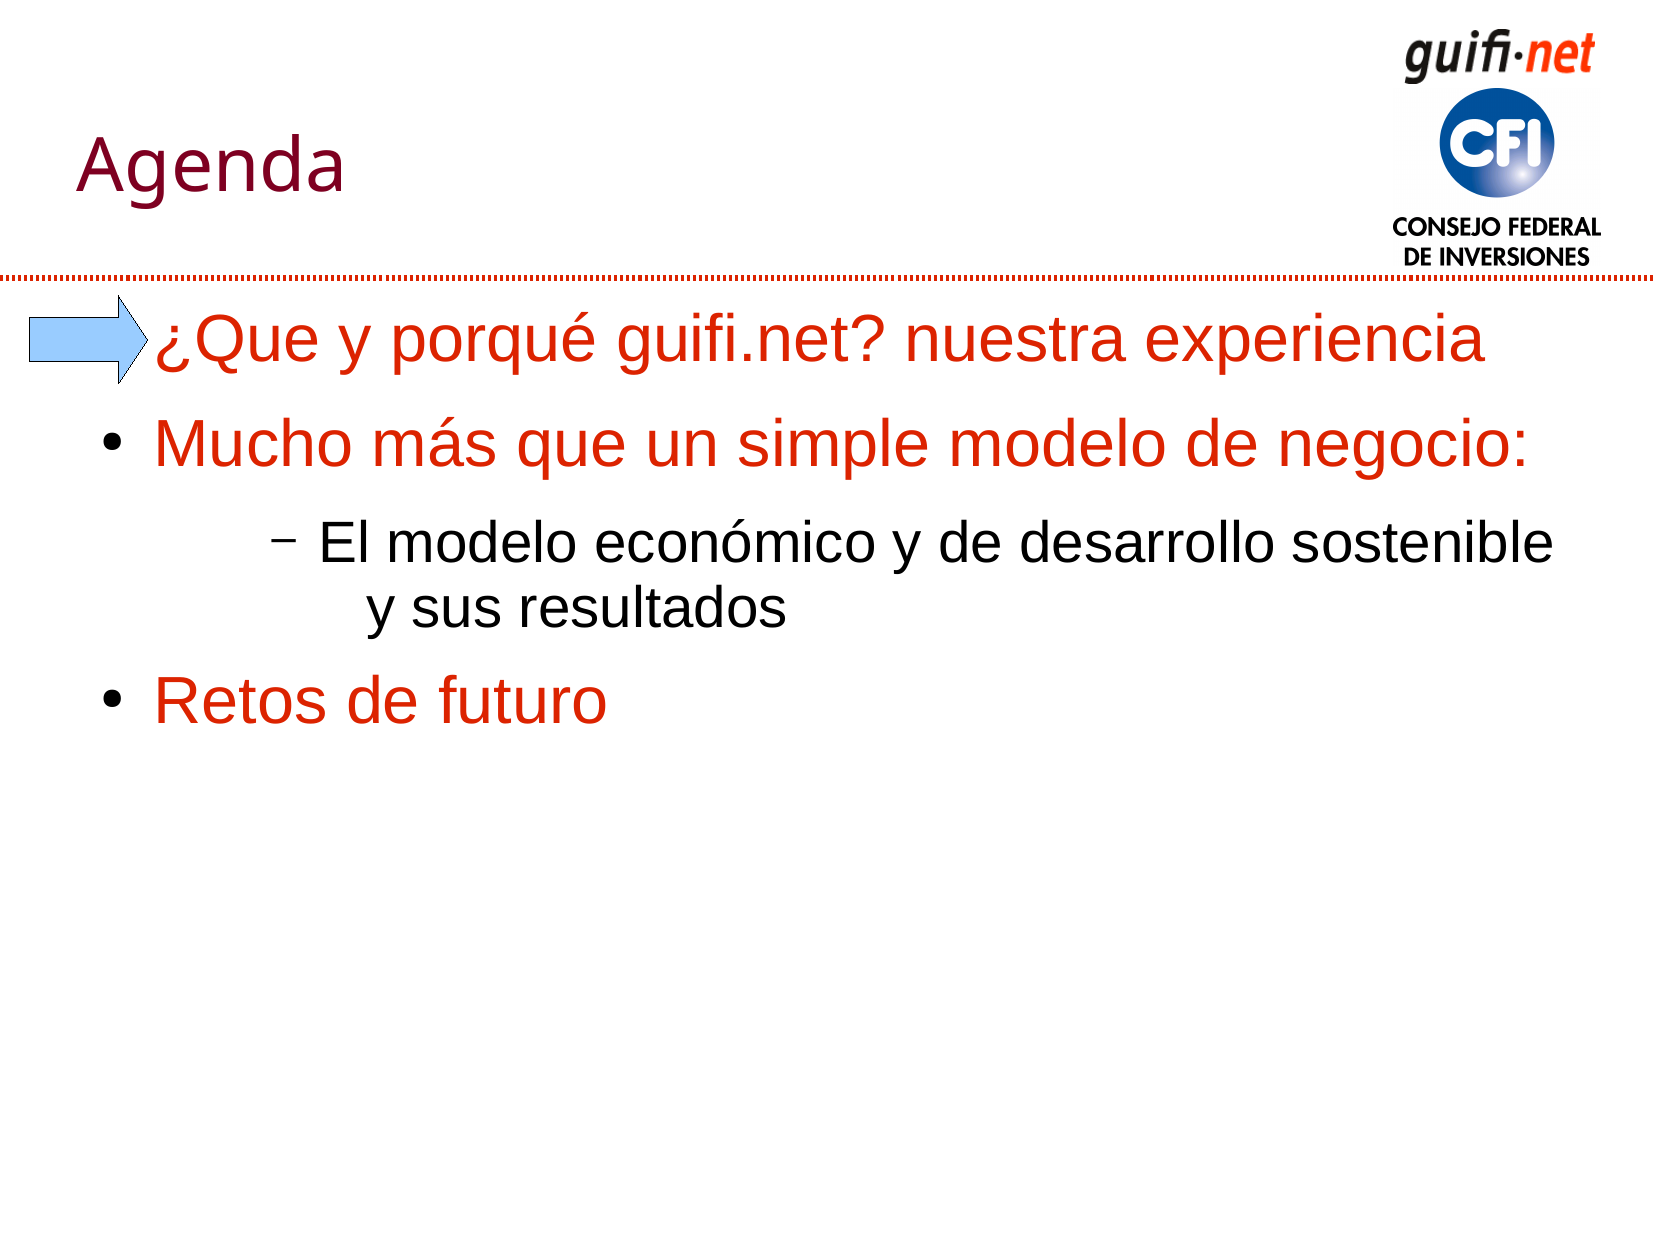

# Agenda
¿Que y porqué guifi.net? nuestra experiencia
Mucho más que un simple modelo de negocio:
El modelo económico y de desarrollo sostenible y sus resultados
Retos de futuro